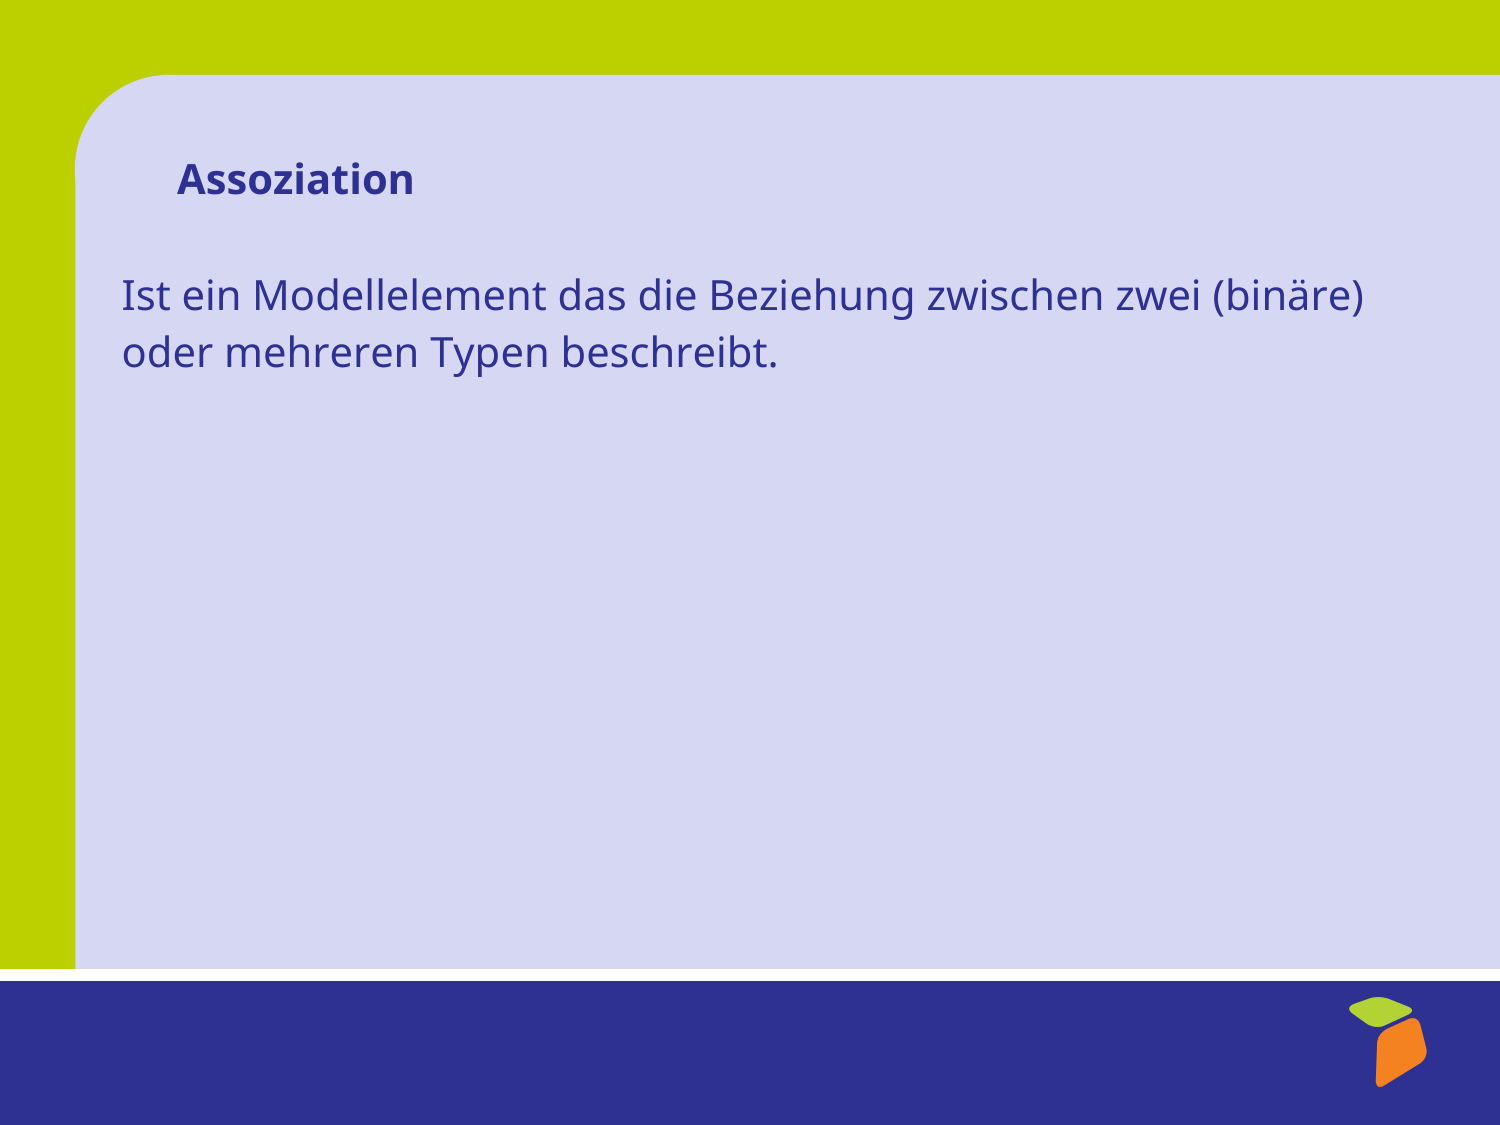

# Assoziation
Ist ein Modellelement das die Beziehung zwischen zwei (binäre) oder mehreren Typen beschreibt.